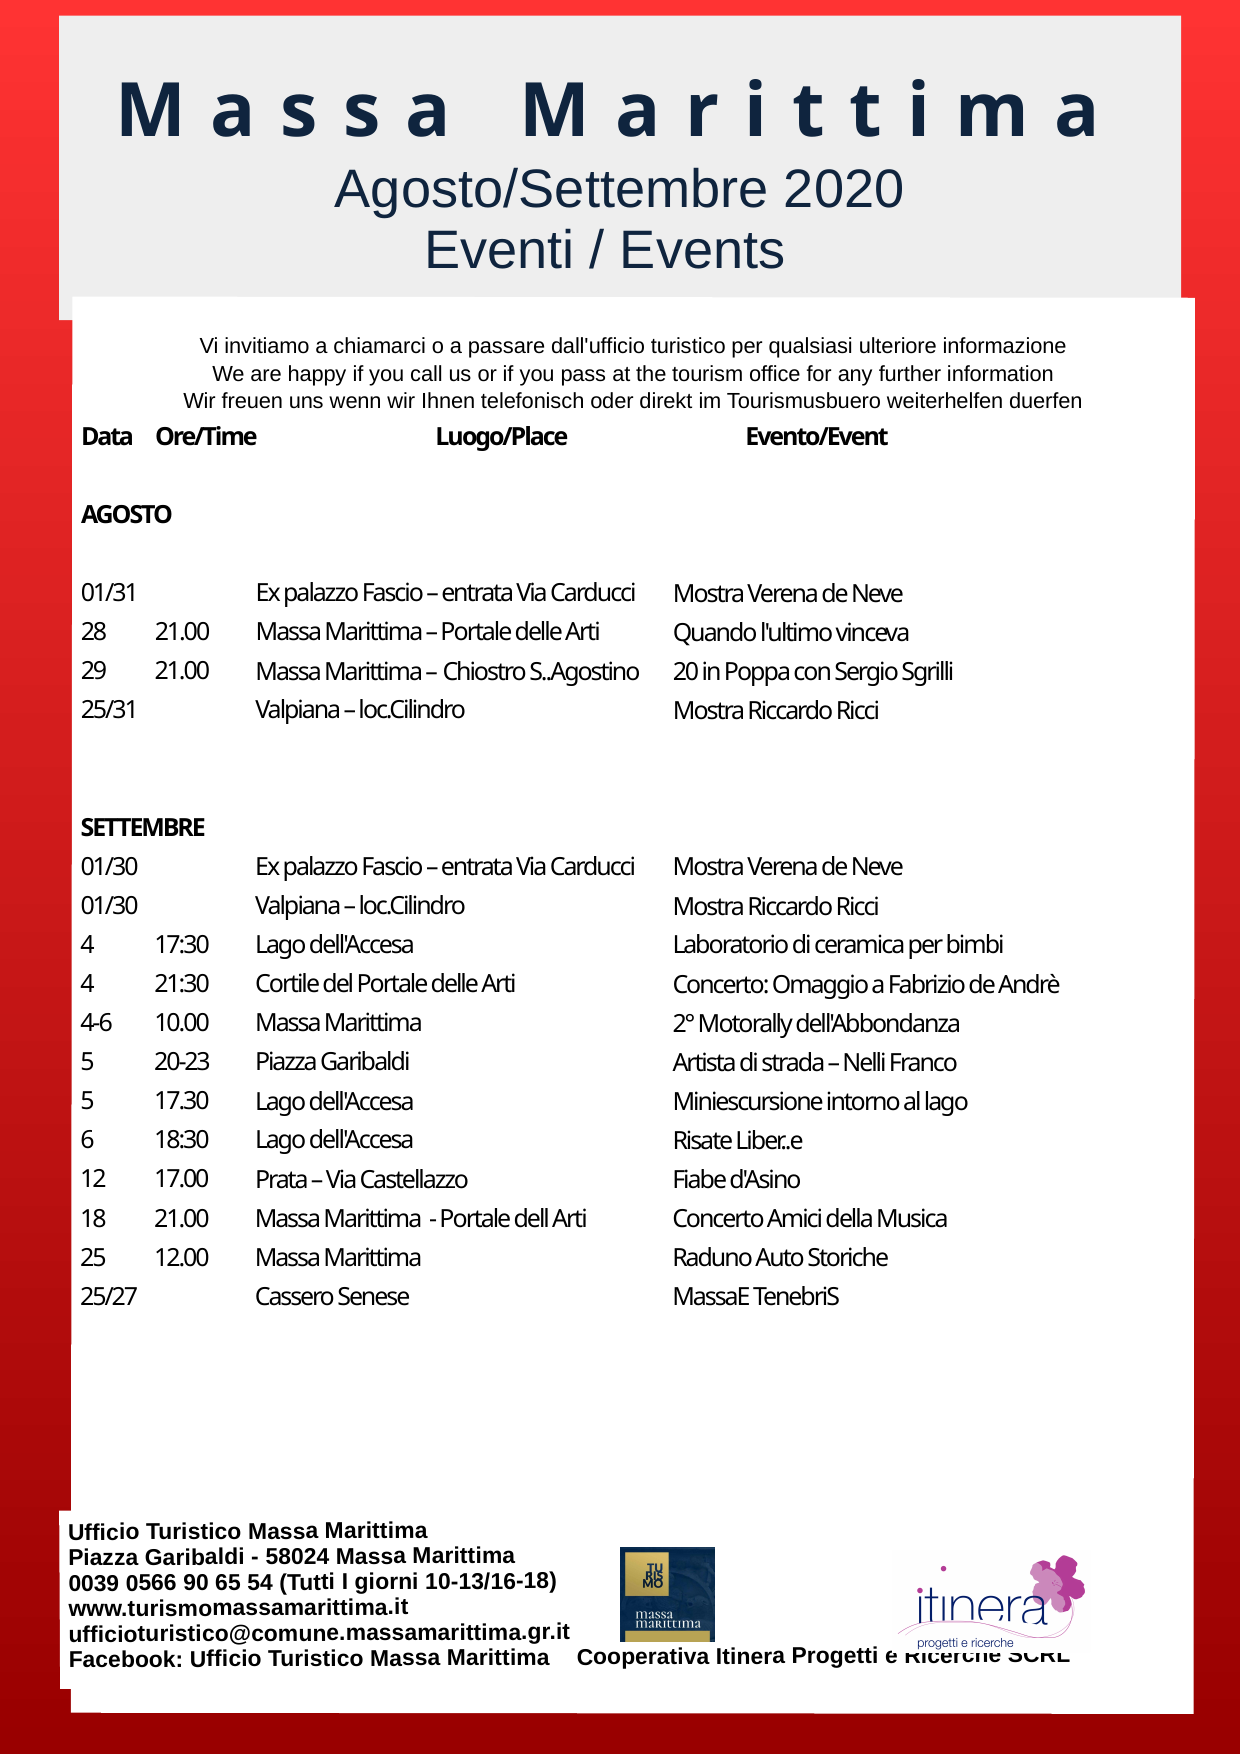

# Massa Marittima Agosto/Settembre 2020 Eventi / Events
Vi invitiamo a chiamarci o a passare dall'ufficio turistico per qualsiasi ulteriore informazione
We are happy if you call us or if you pass at the tourism office for any further information
Wir freuen uns wenn wir Ihnen telefonisch oder direkt im Tourismusbuero weiterhelfen duerfen
Data	Ore/Time	Luogo/Place		Evento/Event
AGOSTO
01/31		Ex palazzo Fascio – entrata Via Carducci	Mostra Verena de Neve
28	21.00	Massa Marittima – Portale delle Arti	Quando l'ultimo vinceva
29	21.00	Massa Marittima – Chiostro S..Agostino	20 in Poppa con Sergio Sgrilli
25/31		Valpiana – loc.Cilindro	Mostra Riccardo Ricci
SETTEMBRE
01/30		Ex palazzo Fascio – entrata Via Carducci	Mostra Verena de Neve
01/30		Valpiana – loc.Cilindro	Mostra Riccardo Ricci
4	17:30	Lago dell'Accesa		Laboratorio di ceramica per bimbi
4	21:30	Cortile del Portale delle Arti	Concerto: Omaggio a Fabrizio de Andrè
4-6	10.00 	Massa Marittima		2° Motorally dell'Abbondanza
5	20-23	Piazza Garibaldi		Artista di strada – Nelli Franco
5	17.30	Lago dell'Accesa		Miniescursione intorno al lago
6	18:30	Lago dell'Accesa		Risate Liber..e
12 	17.00	Prata – Via Castellazzo	Fiabe d'Asino
18	21.00	Massa Marittima - Portale dell Arti	Concerto Amici della Musica
25	12.00	Massa Marittima		Raduno Auto Storiche
25/27 		Cassero Senese		MassaE TenebriS
Ufficio Turistico Massa Marittima
Piazza Garibaldi - 58024 Massa Marittima
0039 0566 90 65 54 (Tutti I giorni 10-13/16-18)
www.turismomassamarittima.it
ufficioturistico@comune.massamarittima.gr.it
Facebook: Ufficio Turistico Massa Marittima	Cooperativa Itinera Progetti e Ricerche SCRL